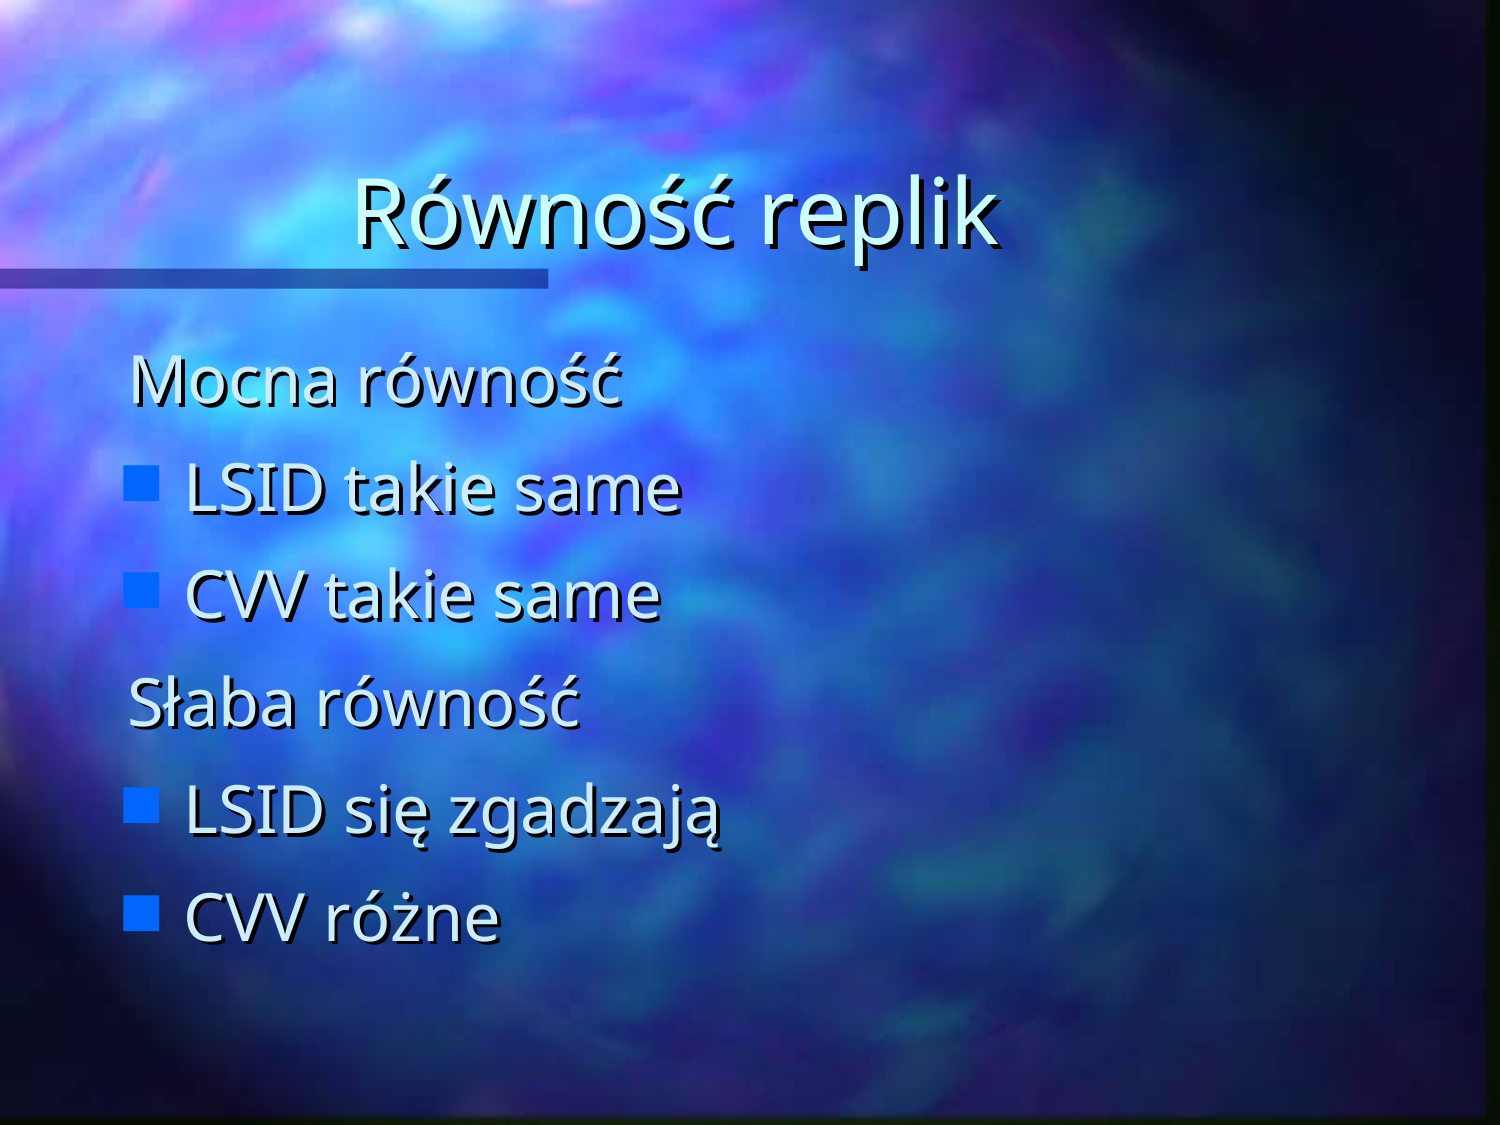

# Równość replik
Mocna równość
LSID takie same
CVV takie same
Słaba równość
LSID się zgadzają
CVV różne